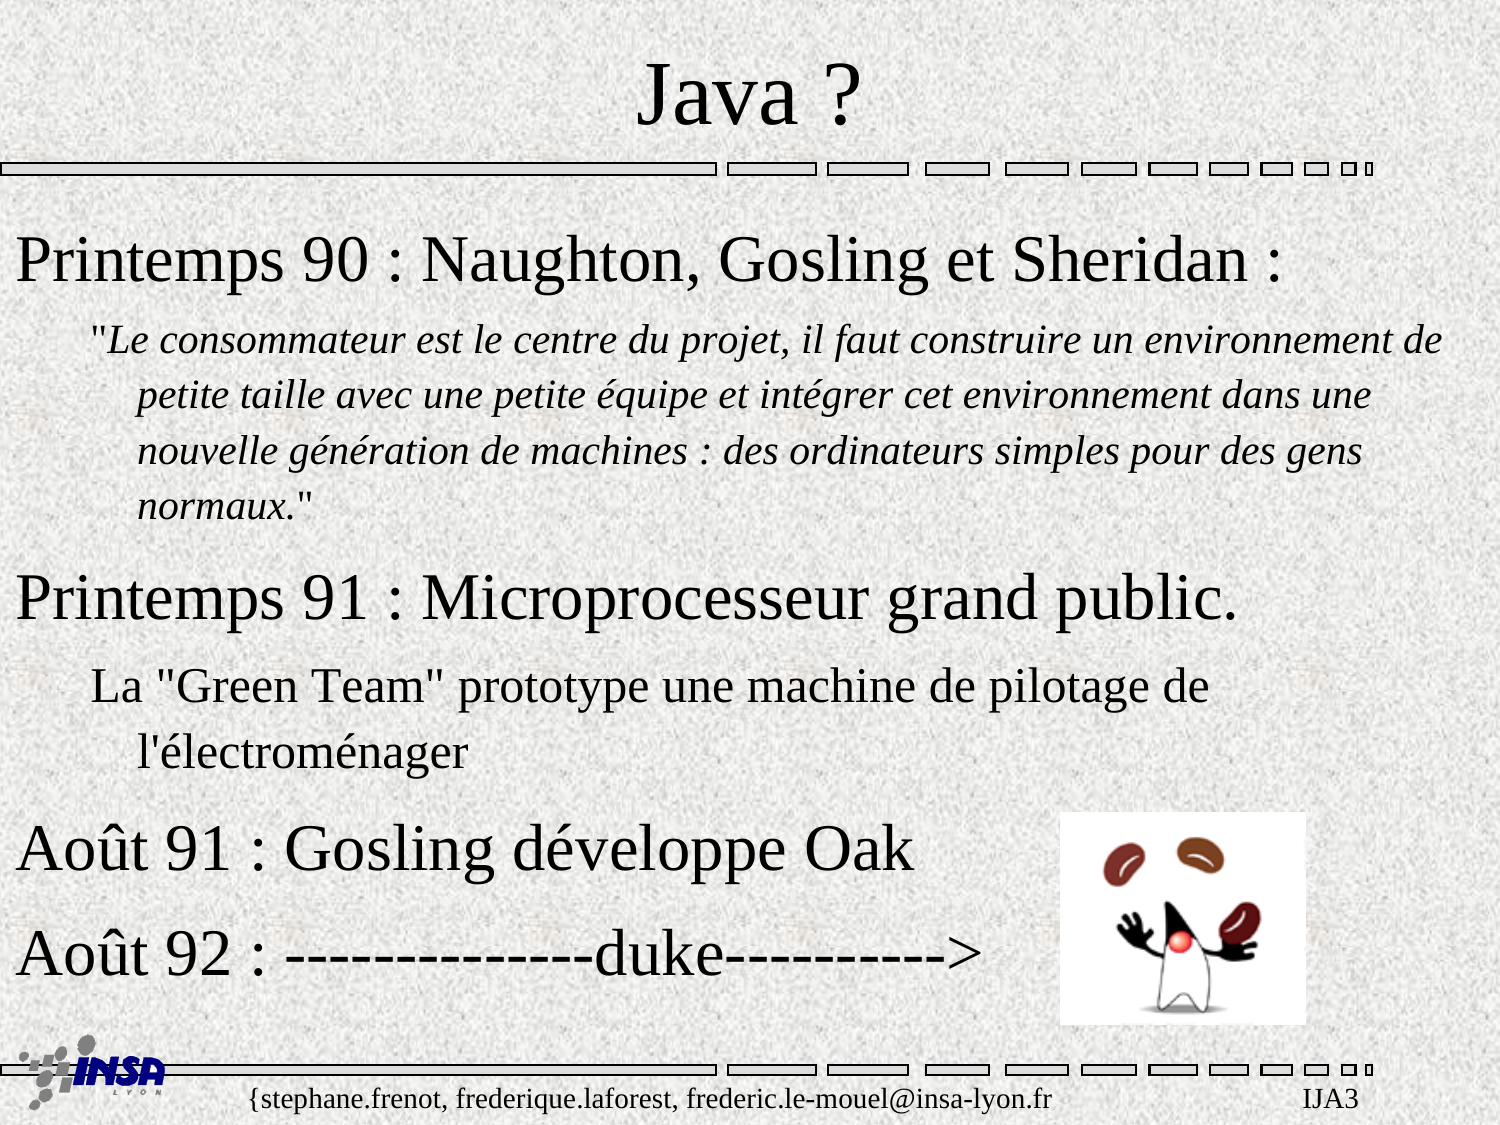

# Java ?
Printemps 90 : Naughton, Gosling et Sheridan :
"Le consommateur est le centre du projet, il faut construire un environnement de petite taille avec une petite équipe et intégrer cet environnement dans une nouvelle génération de machines : des ordinateurs simples pour des gens normaux."
Printemps 91 : Microprocesseur grand public.
La "Green Team" prototype une machine de pilotage de l'électroménager
Août 91 : Gosling développe Oak
Août 92 : --------------duke---------->